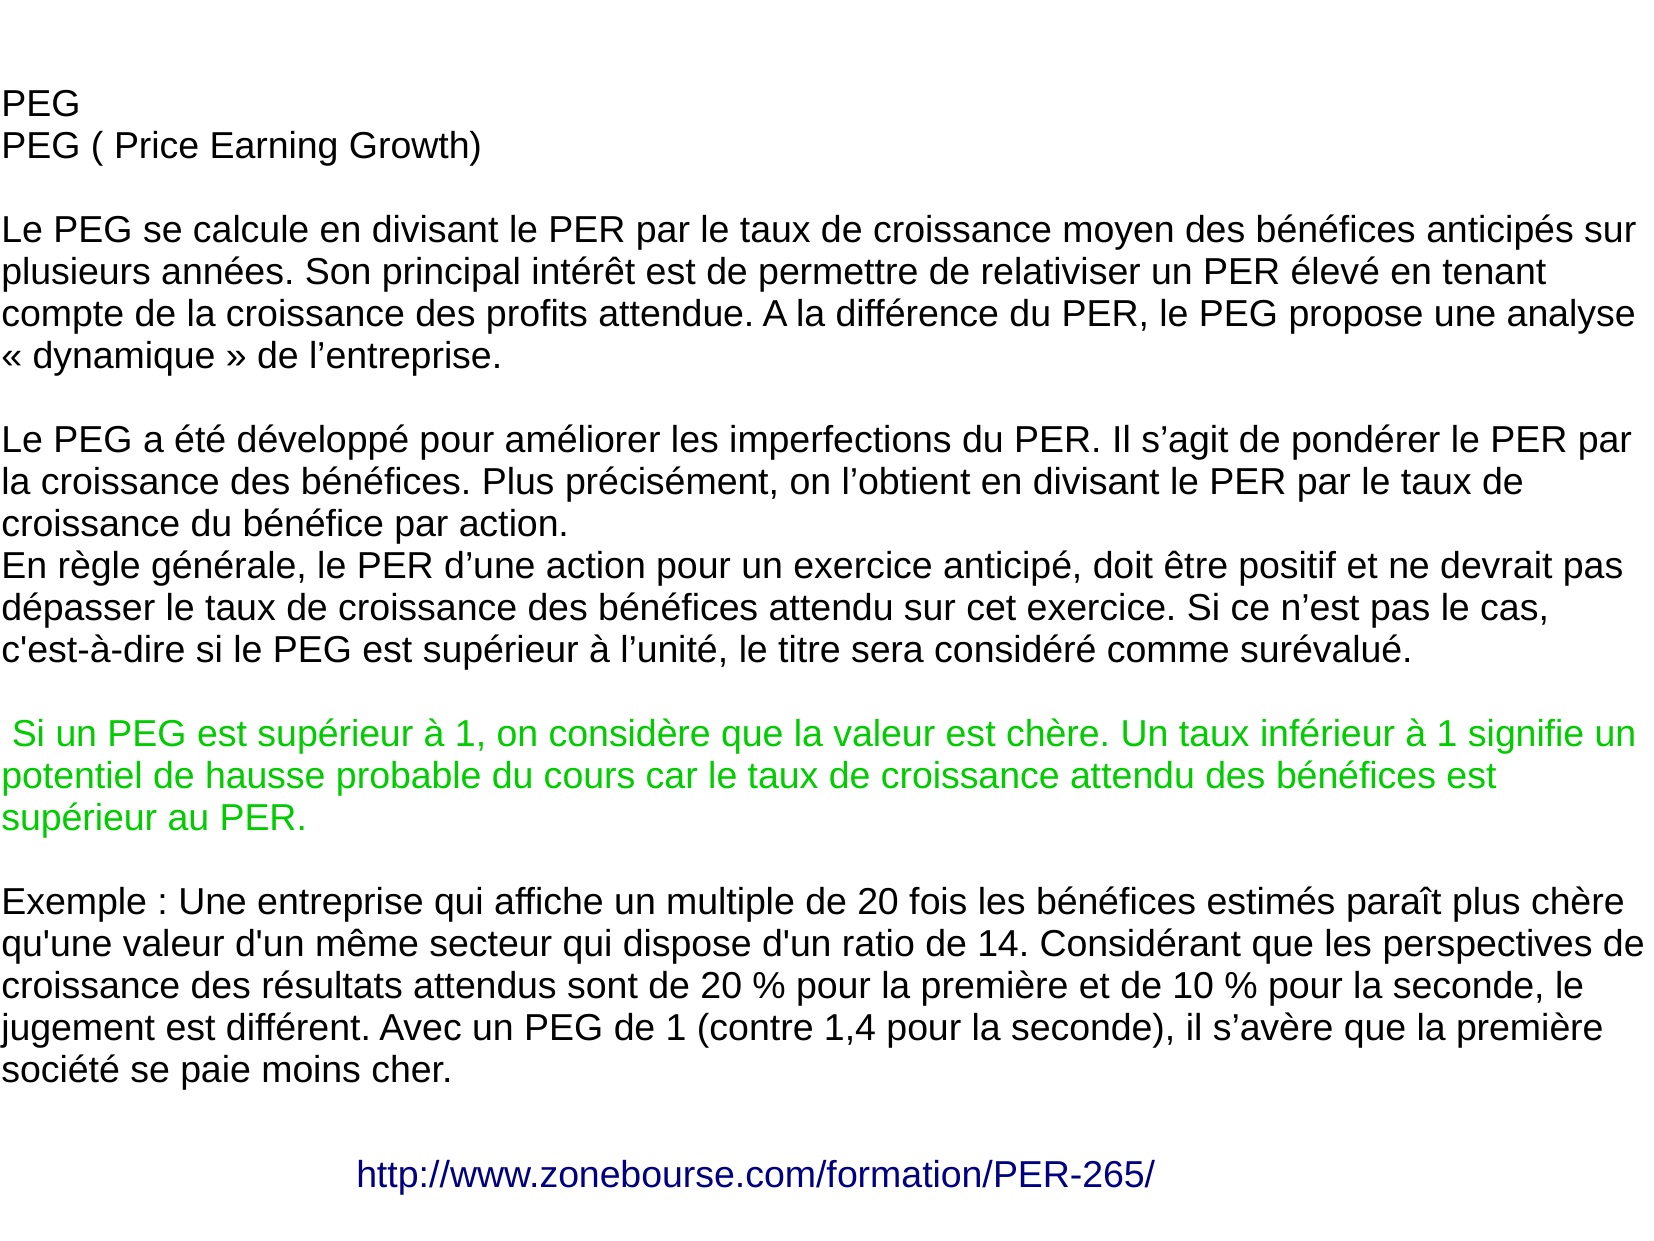

PEG
PEG ( Price Earning Growth)
Le PEG se calcule en divisant le PER par le taux de croissance moyen des bénéfices anticipés sur plusieurs années. Son principal intérêt est de permettre de relativiser un PER élevé en tenant compte de la croissance des profits attendue. A la différence du PER, le PEG propose une analyse « dynamique » de l’entreprise.
Le PEG a été développé pour améliorer les imperfections du PER. Il s’agit de pondérer le PER par la croissance des bénéfices. Plus précisément, on l’obtient en divisant le PER par le taux de croissance du bénéfice par action.
En règle générale, le PER d’une action pour un exercice anticipé, doit être positif et ne devrait pas dépasser le taux de croissance des bénéfices attendu sur cet exercice. Si ce n’est pas le cas, c'est-à-dire si le PEG est supérieur à l’unité, le titre sera considéré comme surévalué.
 Si un PEG est supérieur à 1, on considère que la valeur est chère. Un taux inférieur à 1 signifie un potentiel de hausse probable du cours car le taux de croissance attendu des bénéfices est supérieur au PER.
Exemple : Une entreprise qui affiche un multiple de 20 fois les bénéfices estimés paraît plus chère qu'une valeur d'un même secteur qui dispose d'un ratio de 14. Considérant que les perspectives de croissance des résultats attendus sont de 20 % pour la première et de 10 % pour la seconde, le jugement est différent. Avec un PEG de 1 (contre 1,4 pour la seconde), il s’avère que la première société se paie moins cher.
http://www.zonebourse.com/formation/PER-265/